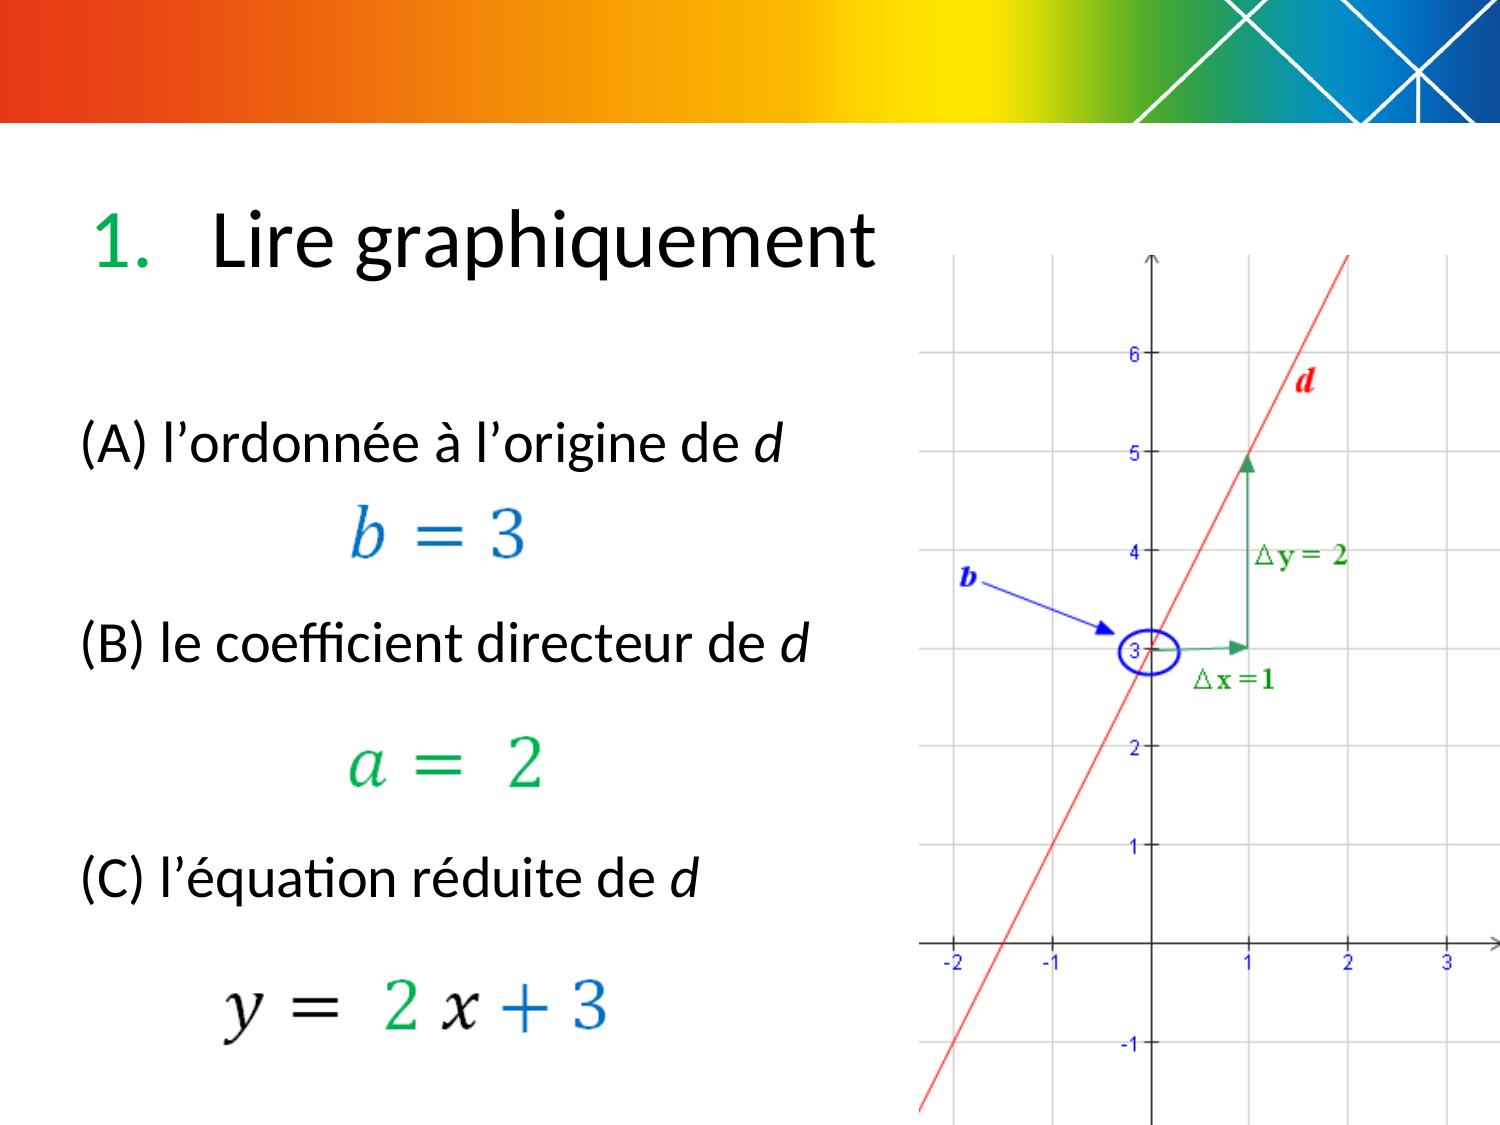

Lire graphiquement
 l’ordonnée à l’origine de d
 le coefficient directeur de d
 l’équation réduite de d